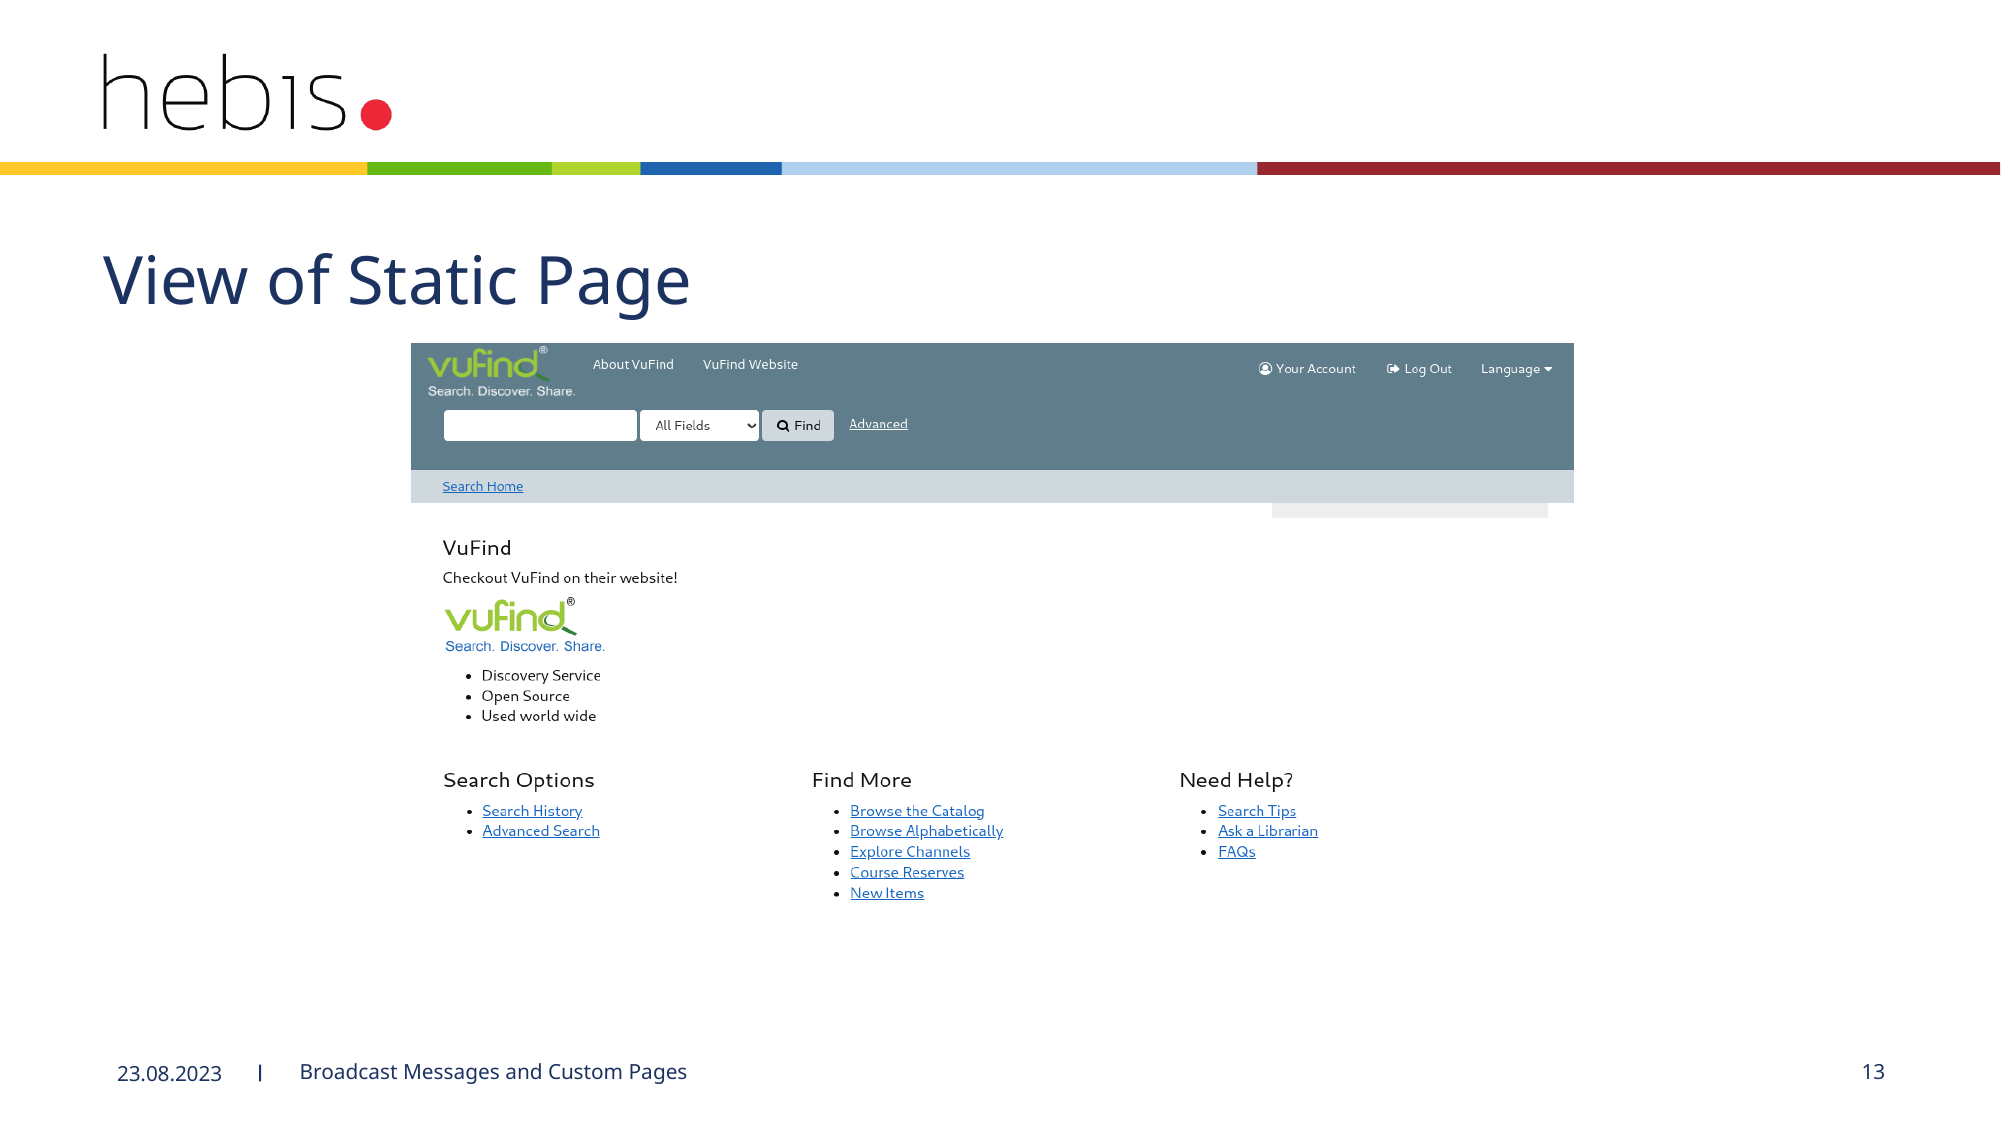

# View of Static Page
23.08.2023
Broadcast Messages and Custom Pages
13